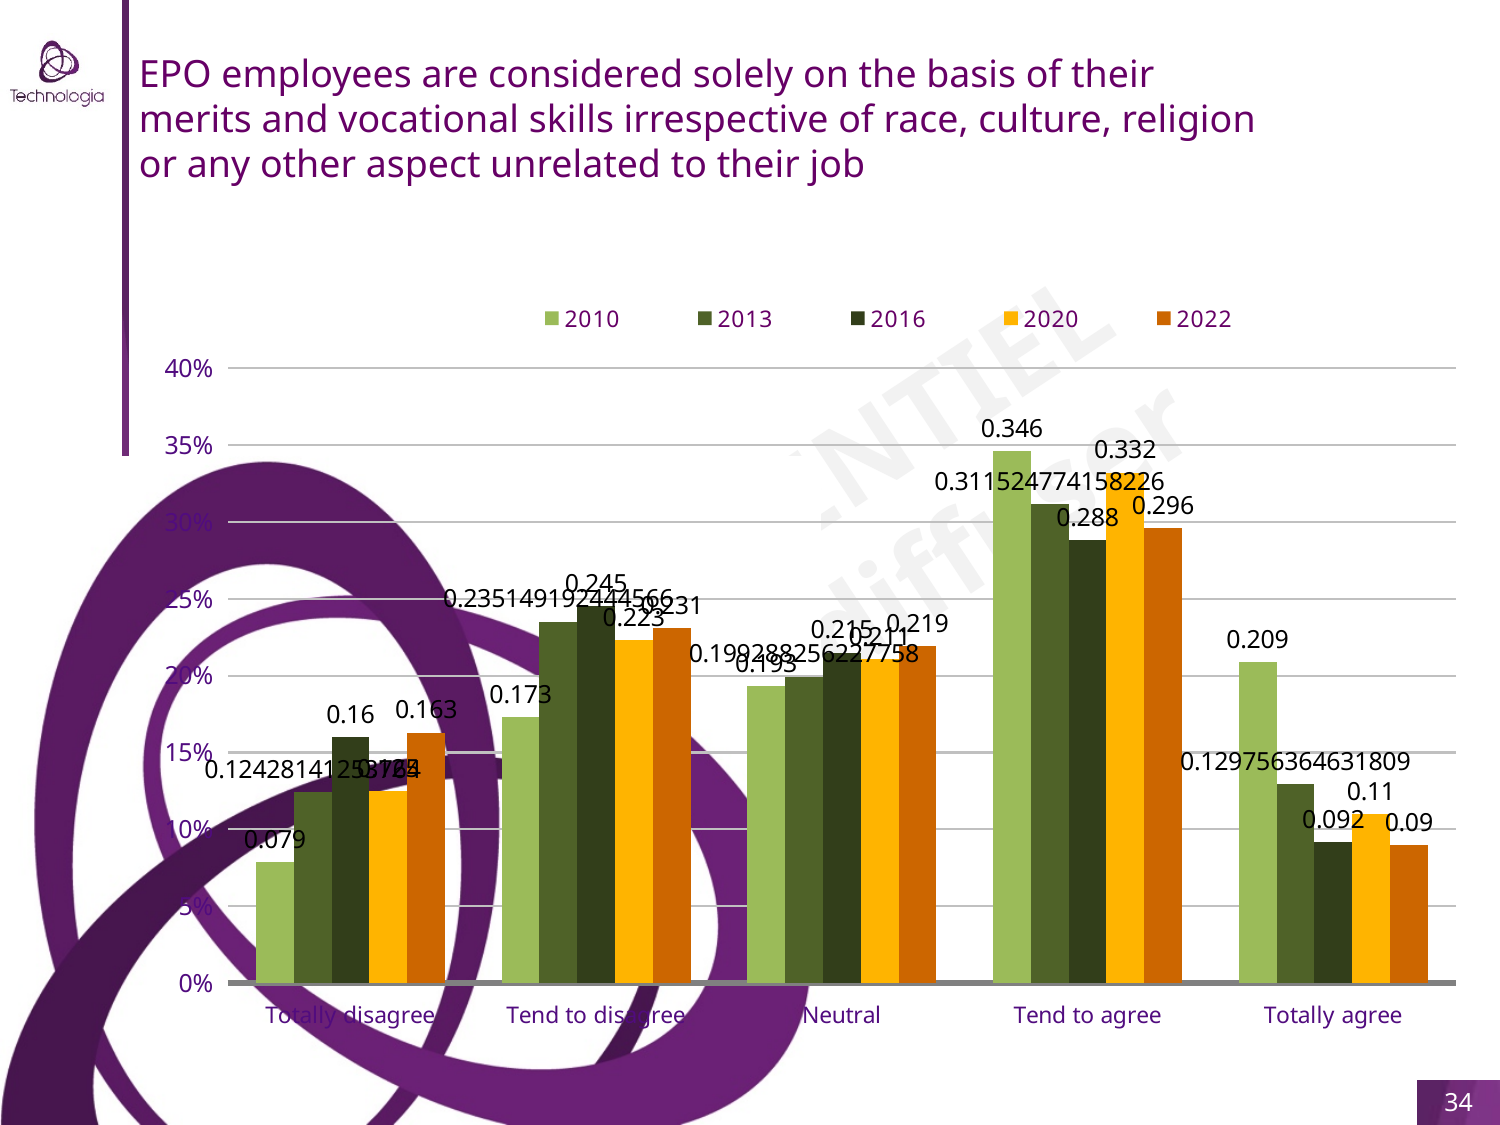

# EPO employees are considered solely on the basis of their merits and vocational skills irrespective of race, culture, religion or any other aspect unrelated to their job
### Chart
| Category | 2010 | 2013 | 2016 | 2020 | 2022 |
|---|---|---|---|---|---|
| Totally disagree | 0.079 | 0.12428141253764 | 0.16 | 0.125 | 0.163 |
| Tend to disagree | 0.173 | 0.235149192444566 | 0.245 | 0.223 | 0.231 |
| Neutral | 0.193 | 0.199288256227758 | 0.215 | 0.211 | 0.219 |
| Tend to agree | 0.346 | 0.311524774158226 | 0.288 | 0.332 | 0.296 |
| Totally agree | 0.209 | 0.129756364631809 | 0.092 | 0.11 | 0.09 |